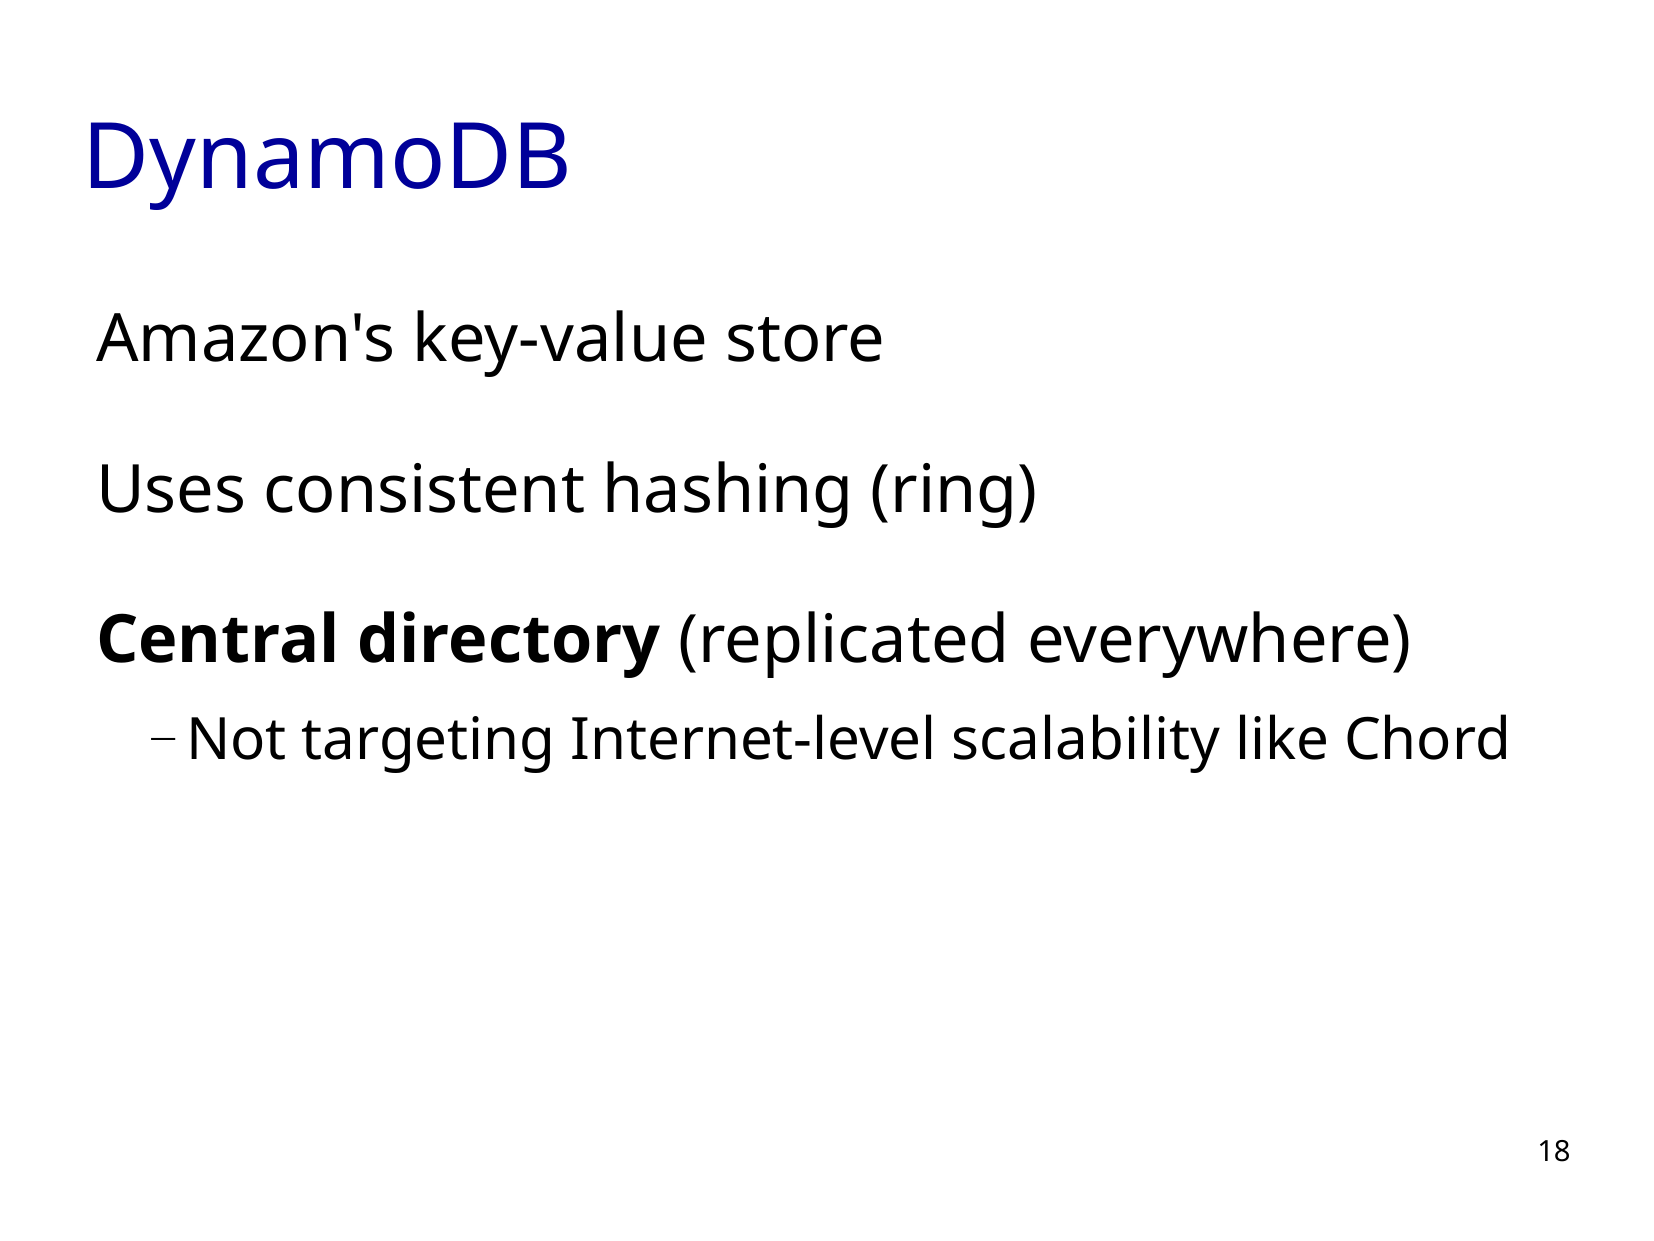

# DynamoDB
Amazon's key-value store
Uses consistent hashing (ring)
Central directory (replicated everywhere)
Not targeting Internet-level scalability like Chord
18